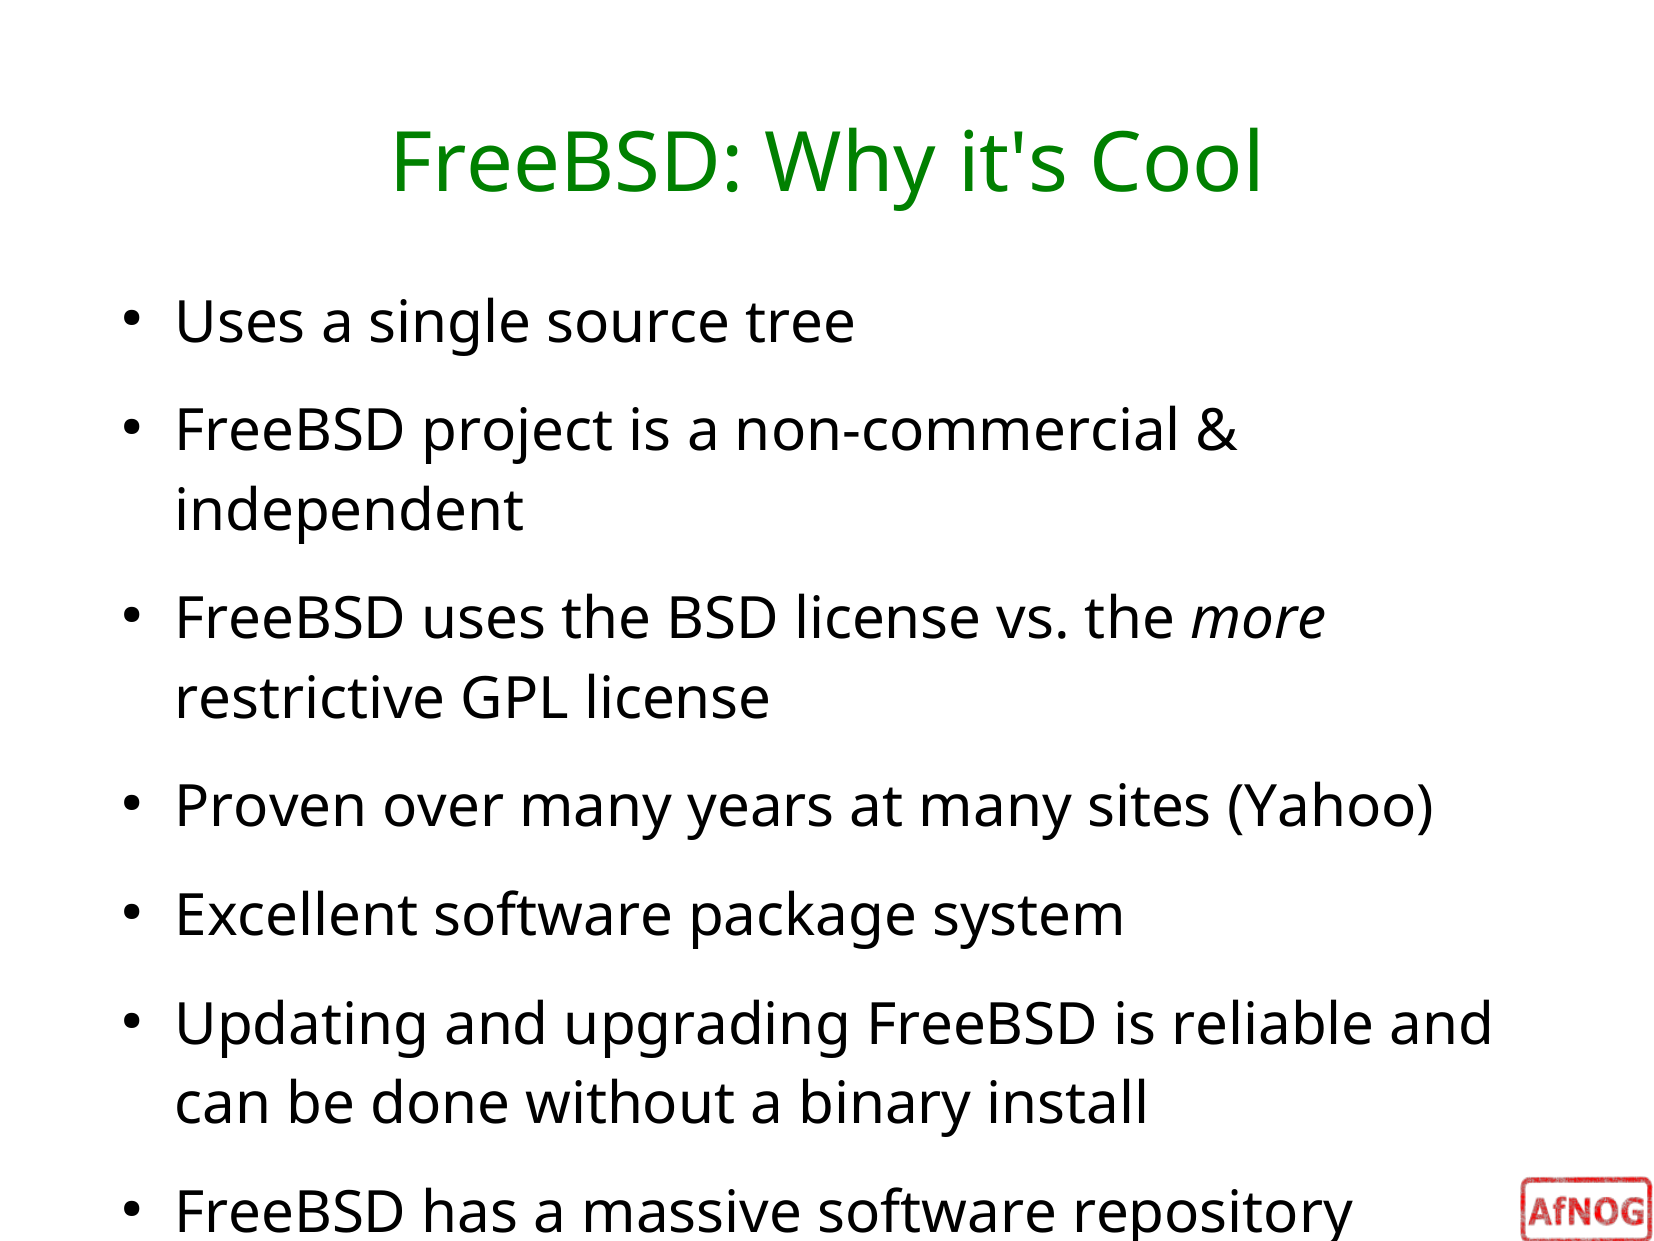

# FreeBSD: Why it's Cool
Uses a single source tree
FreeBSD project is a non-commercial & independent
FreeBSD uses the BSD license vs. the more restrictive GPL license
Proven over many years at many sites (Yahoo)
Excellent software package system
Updating and upgrading FreeBSD is reliable and can be done without a binary install
FreeBSD has a massive software repository (20000+ ports as of May 2009).